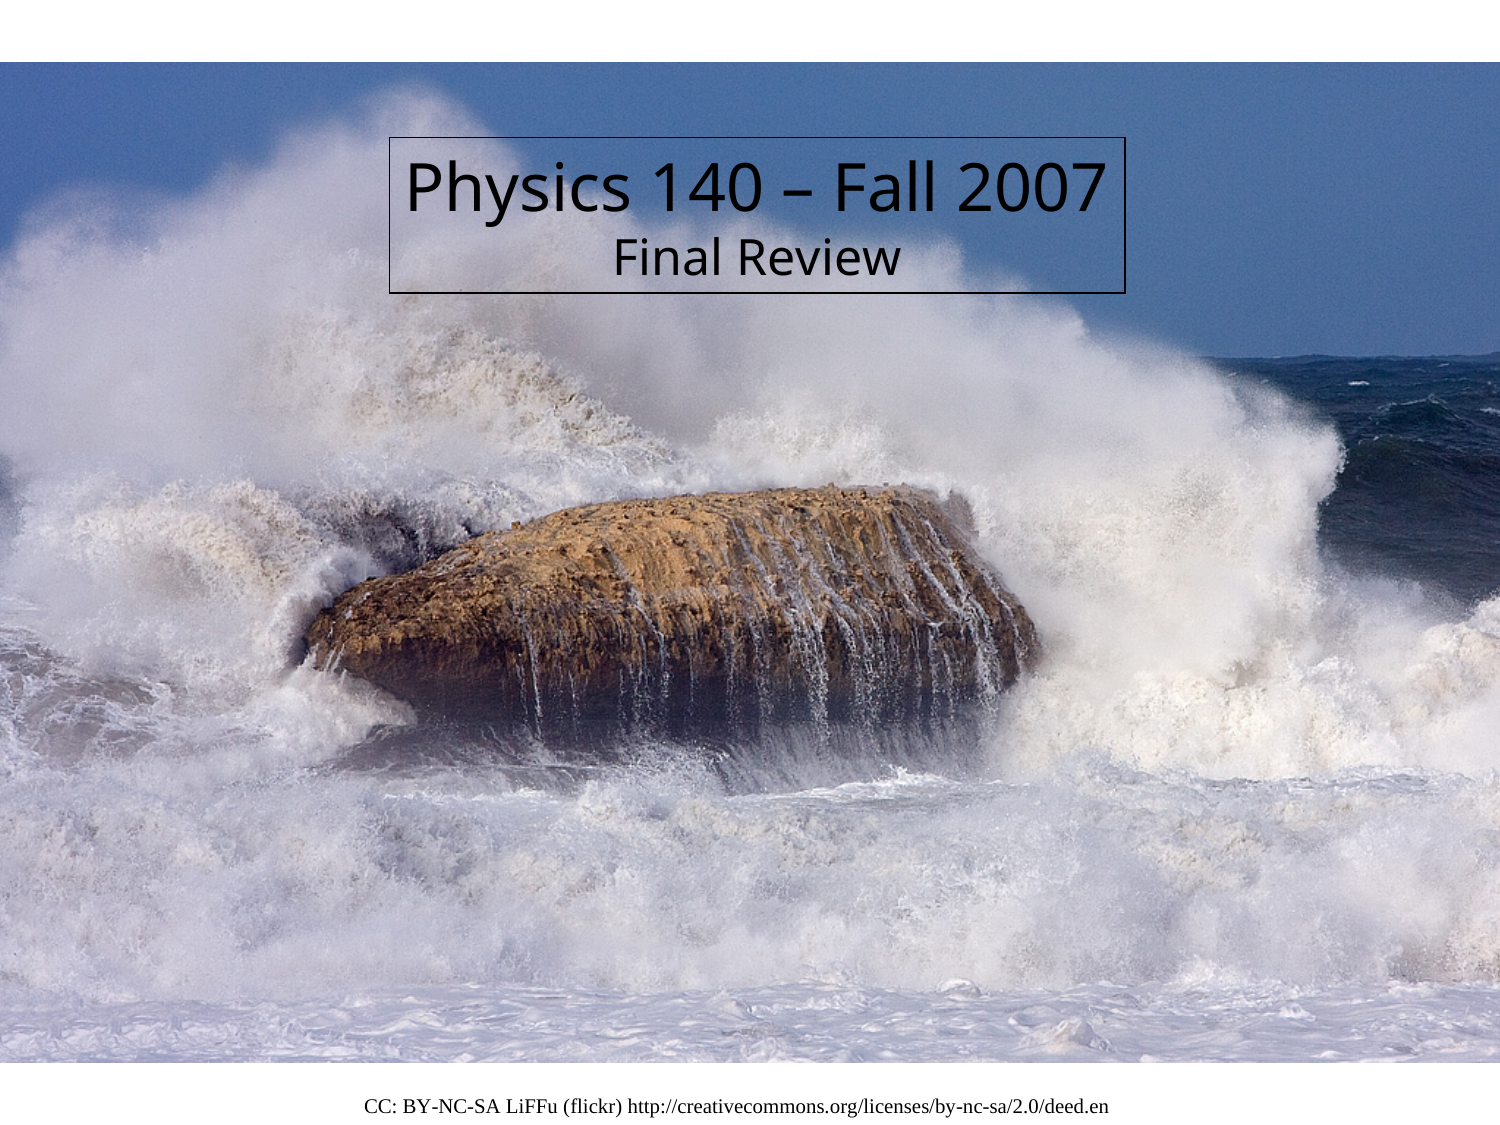

Physics 140 – Fall 2007
Final Review
CC: BY-NC-SA LiFFu (flickr) http://creativecommons.org/licenses/by-nc-sa/2.0/deed.en